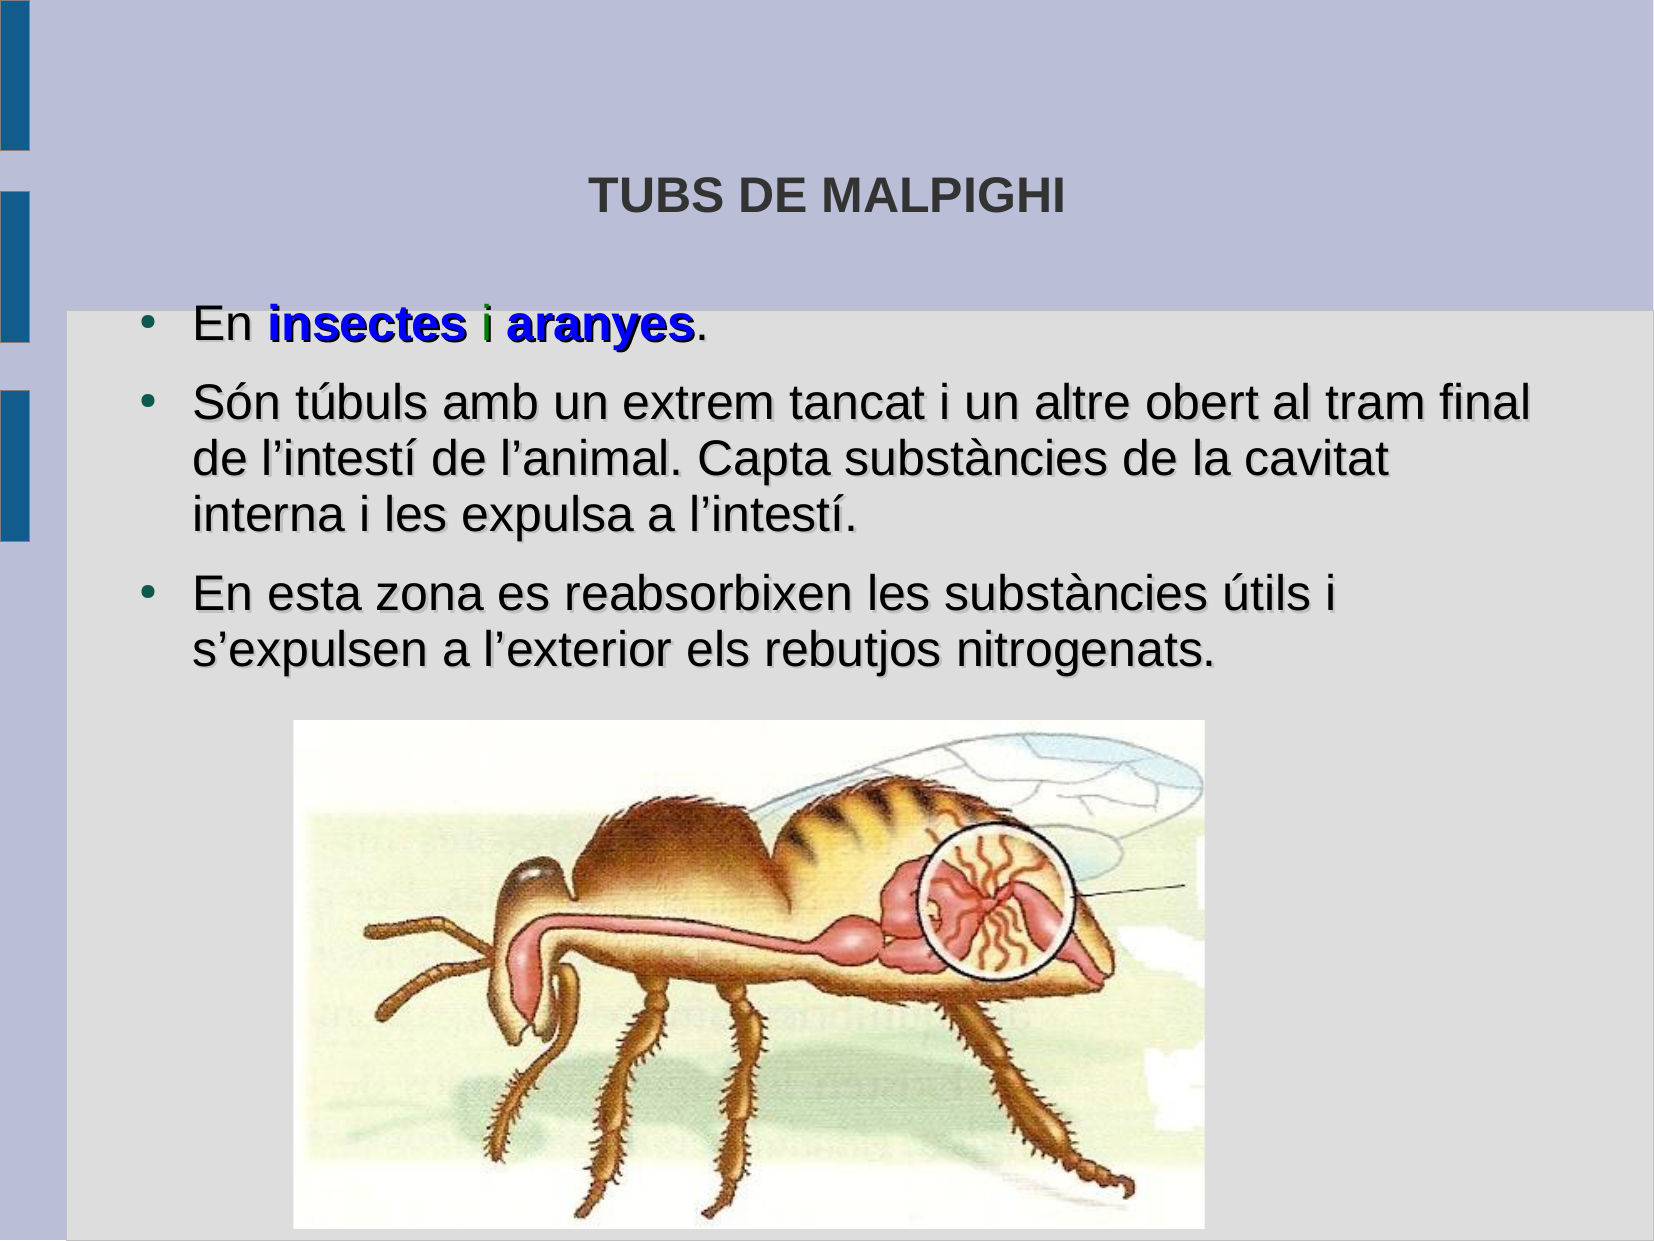

# TUBS DE MALPIGHI
En insectes i aranyes.
Són túbuls amb un extrem tancat i un altre obert al tram final de l’intestí de l’animal. Capta substàncies de la cavitat interna i les expulsa a l’intestí.
En esta zona es reabsorbixen les substàncies útils i s’expulsen a l’exterior els rebutjos nitrogenats.